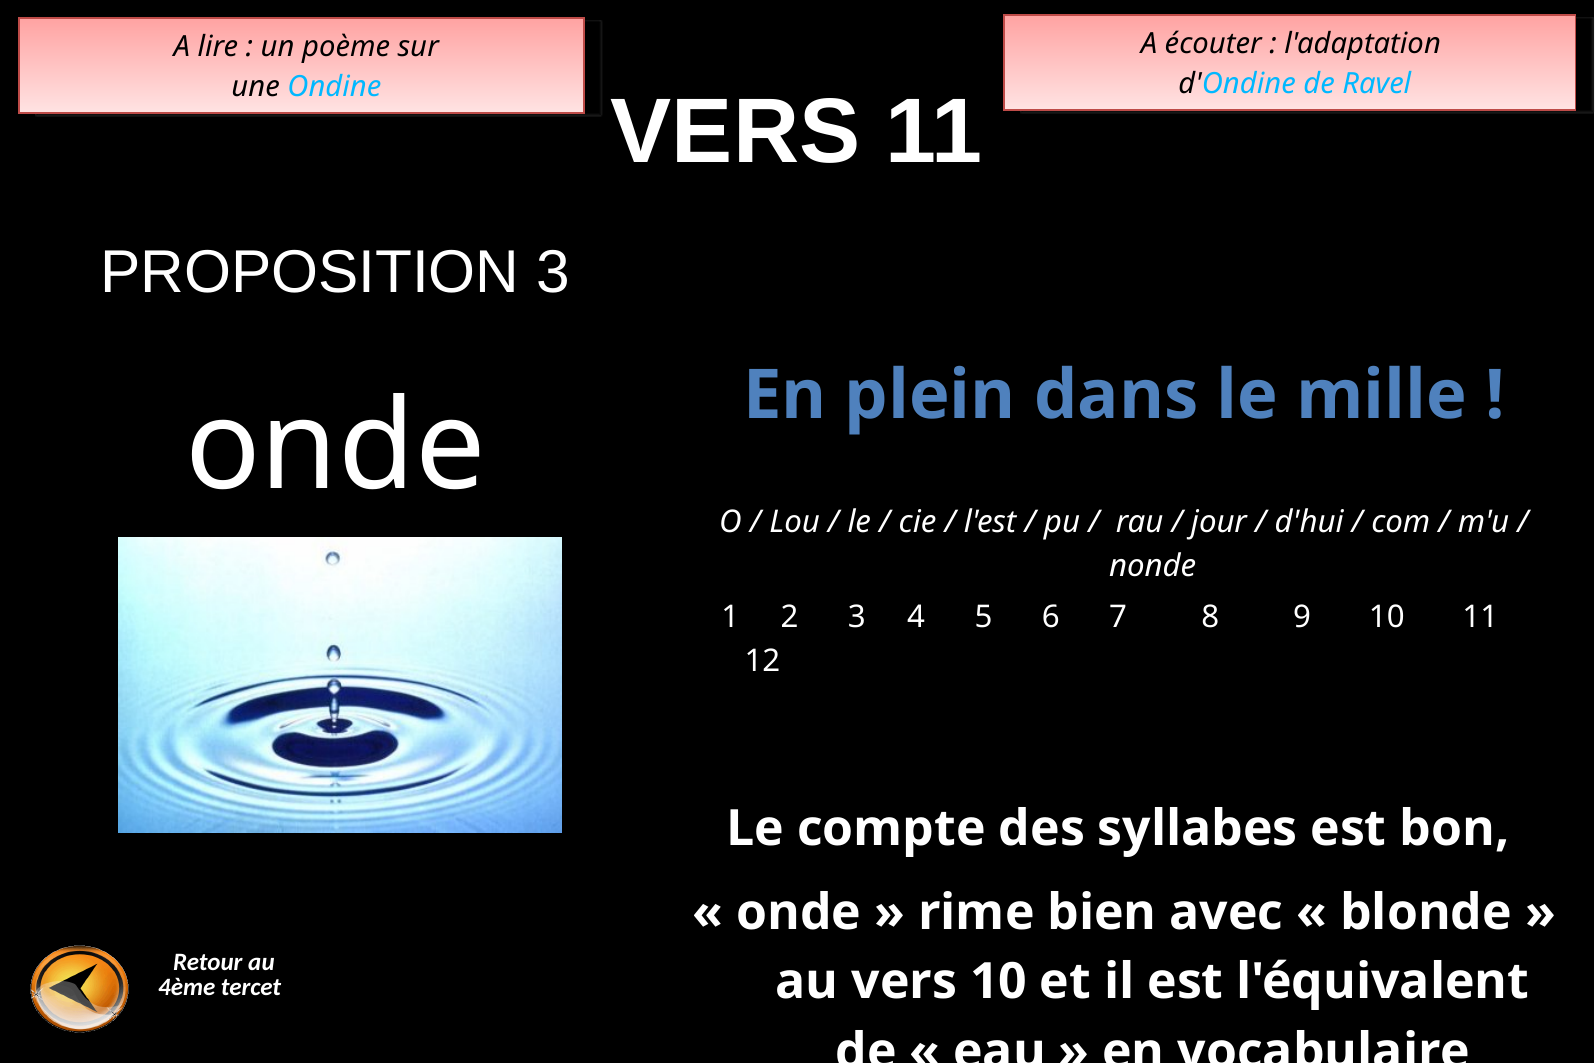

A écouter : l'adaptation
d'Ondine de Ravel
A lire : un poème sur
une Ondine
# VERS 11
PROPOSITION 3
onde
En plein dans le mille !
O / Lou / le / cie / l'est / pu / rau / jour / d'hui / com / m'u / nonde
 1 2 3 4 5 6 7 8 9 10 11 12
Le compte des syllabes est bon,
« onde » rime bien avec « blonde » au vers 10 et il est l'équivalent de « eau » en vocabulaire poétique
Retour au 4ème tercet